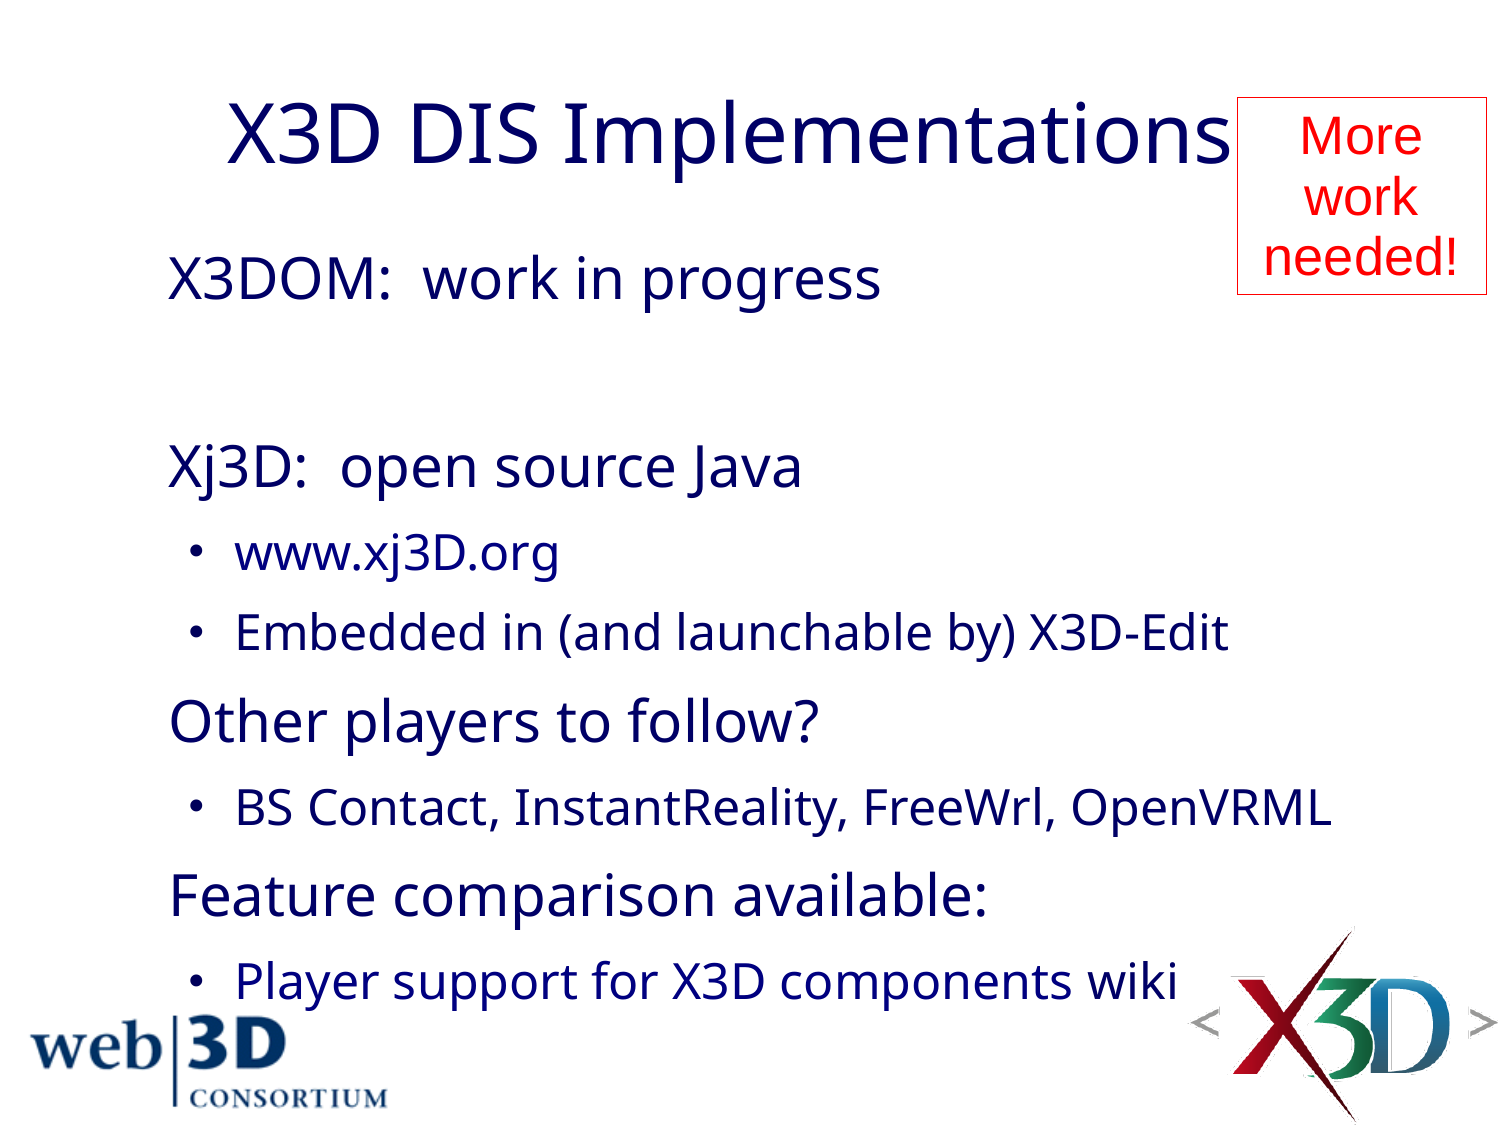

# X3D DIS Implementations
More work needed!
X3DOM: work in progress
Xj3D: open source Java
www.xj3D.org
Embedded in (and launchable by) X3D-Edit
Other players to follow?
BS Contact, InstantReality, FreeWrl, OpenVRML
Feature comparison available:
Player support for X3D components wiki